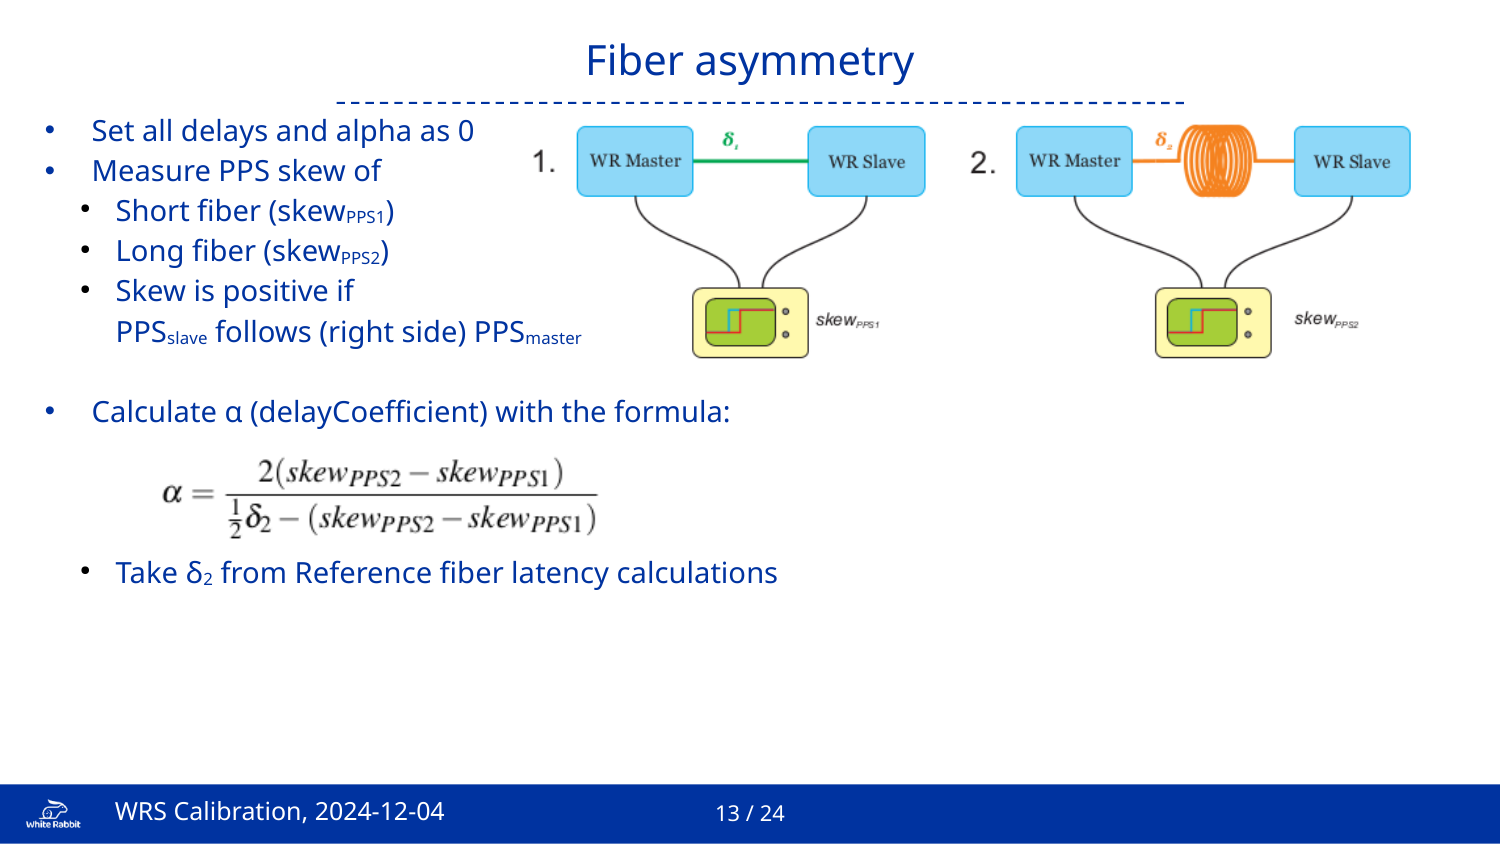

# Fiber asymmetry
Set all delays and alpha as 0
Measure PPS skew of
Short fiber (skewPPS1)
Long fiber (skewPPS2)
Skew is positive if
PPSslave follows (right side) PPSmaster
Calculate α (delayCoefficient) with the formula:
Take δ2 from Reference fiber latency calculations
WRS Calibration, 2024-12-04